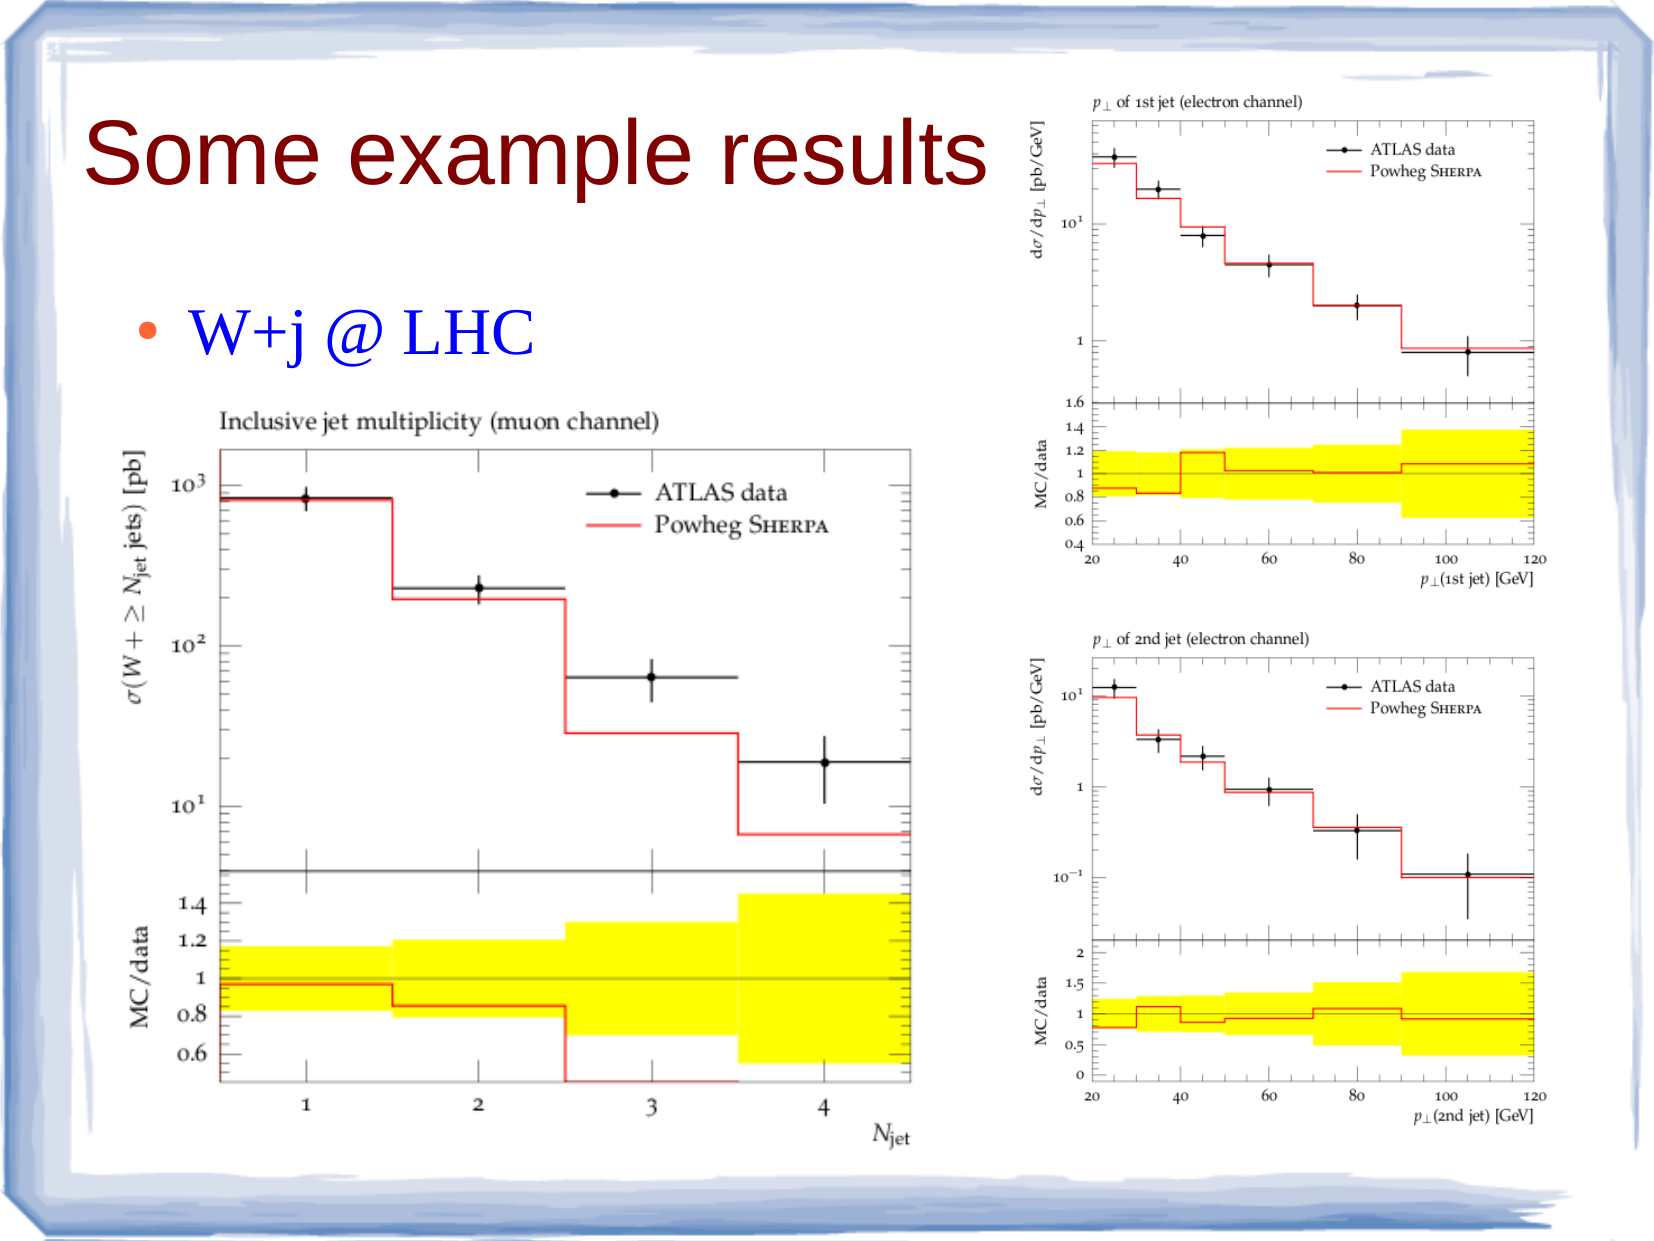

# Some example results
W+j @ LHC